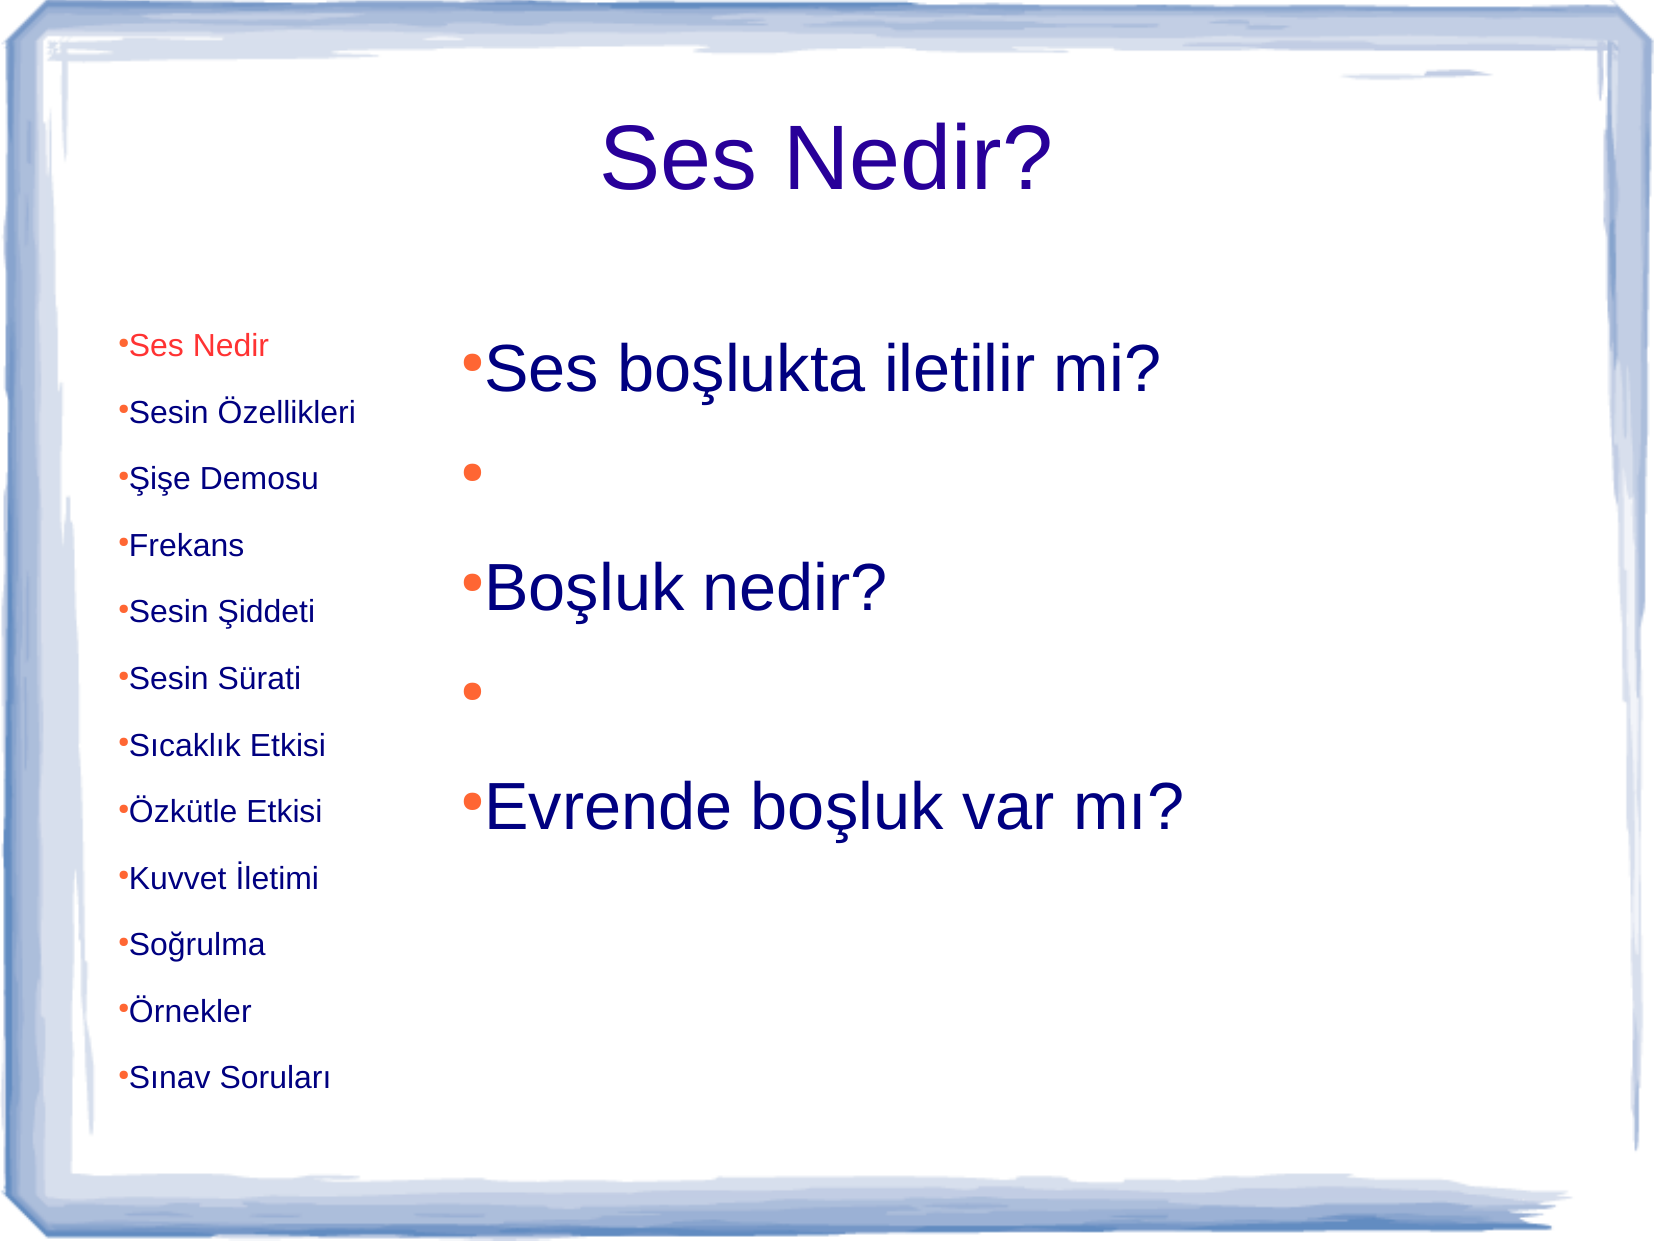

# Ses Nedir?
Ses Nedir
Sesin Özellikleri
Şişe Demosu
Frekans
Sesin Şiddeti
Sesin Sürati
Sıcaklık Etkisi
Özkütle Etkisi
Kuvvet İletimi
Soğrulma
Örnekler
Sınav Soruları
Ses boşlukta iletilir mi?
Boşluk nedir?
Evrende boşluk var mı?